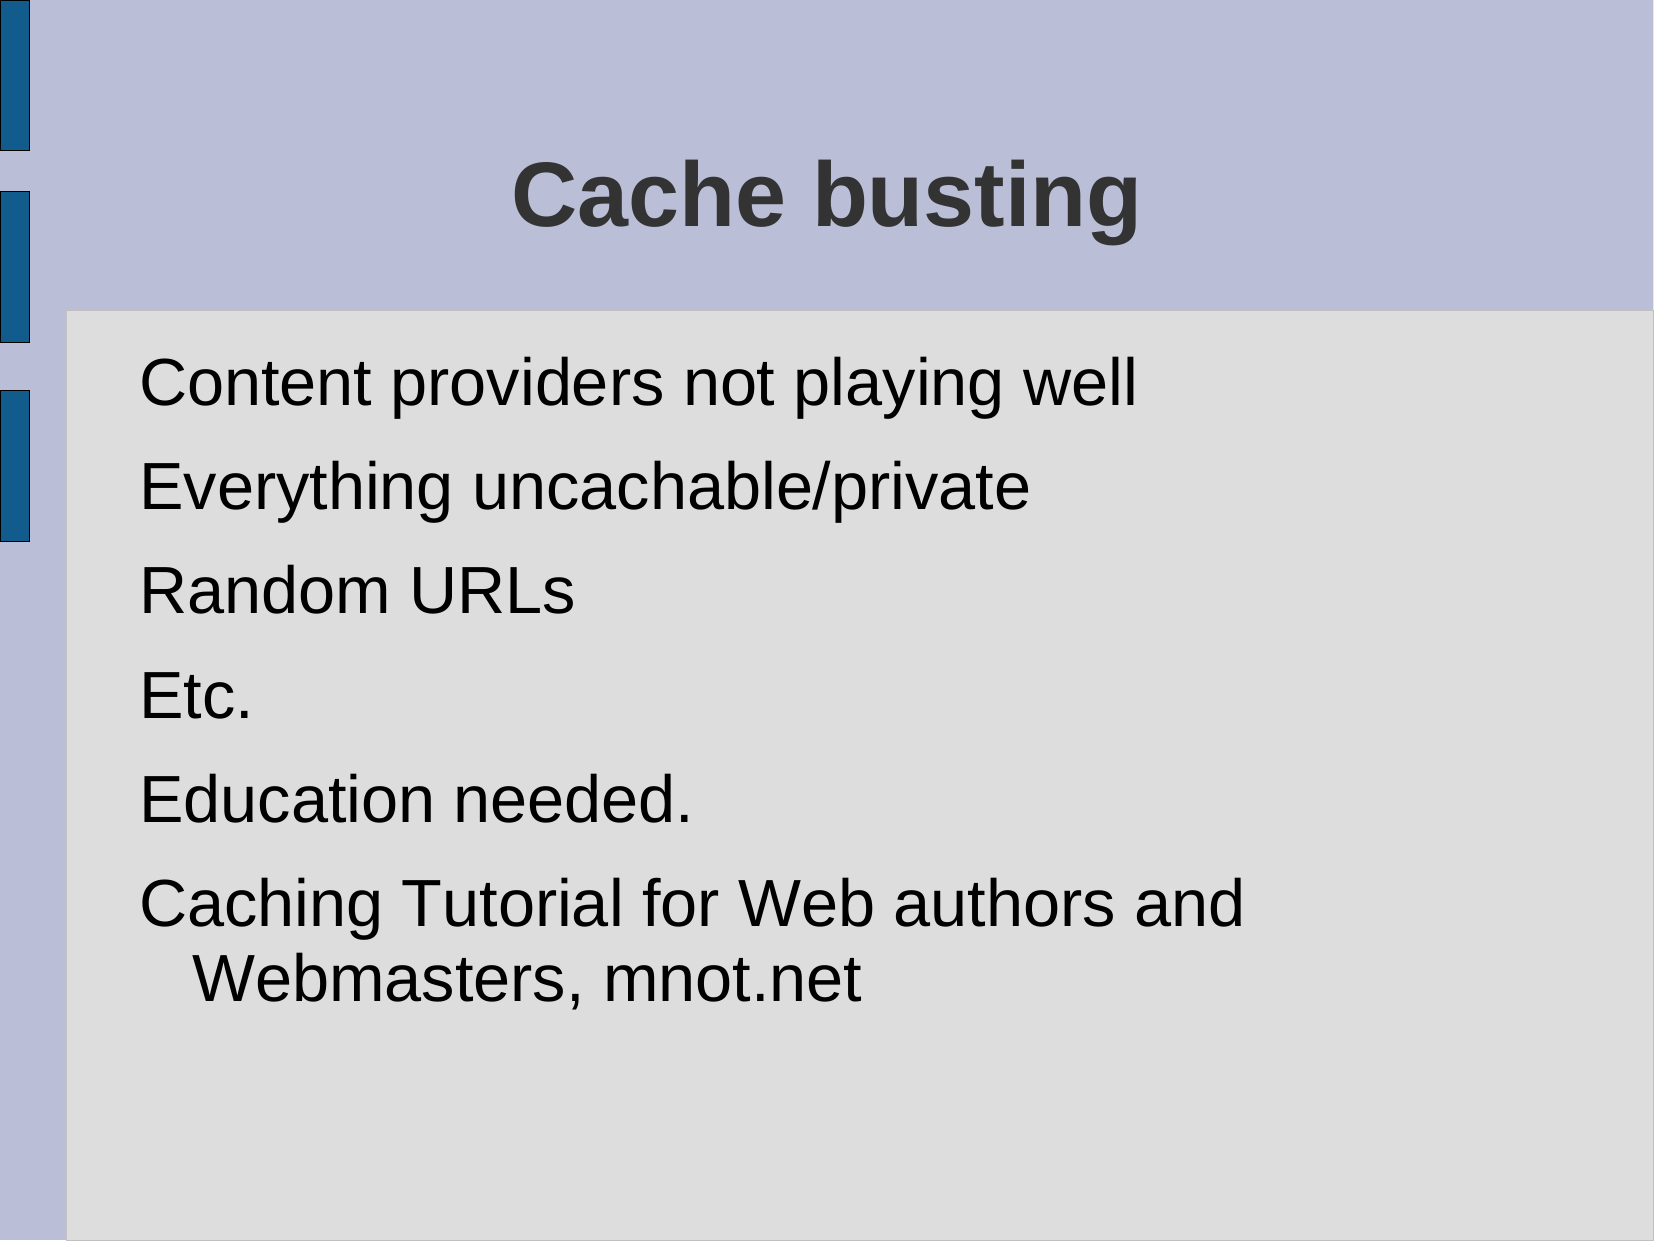

# Cache busting
Content providers not playing well
Everything uncachable/private
Random URLs
Etc.
Education needed.
Caching Tutorial for Web authors and Webmasters, mnot.net